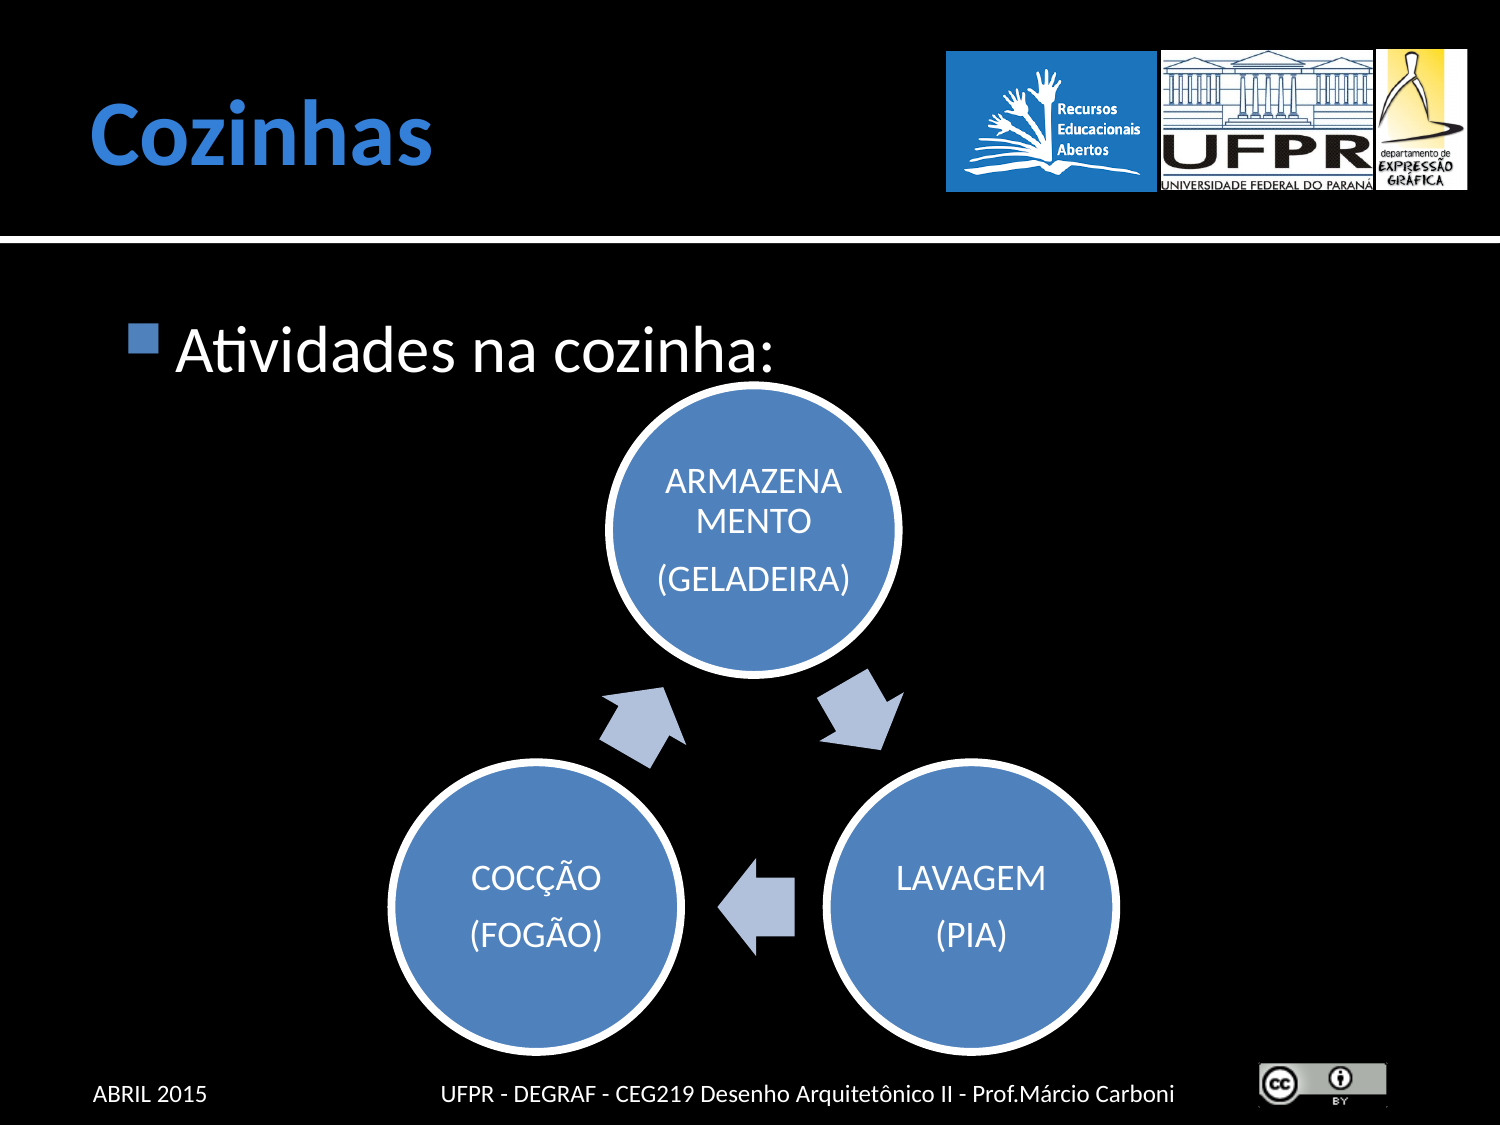

# Cozinhas
Atividades na cozinha:
ARMAZENAMENTO
(GELADEIRA)
COCÇÃO
(FOGÃO)
LAVAGEM
(PIA)
ABRIL 2015
UFPR - DEGRAF - CEG219 Desenho Arquitetônico II - Prof.Márcio Carboni